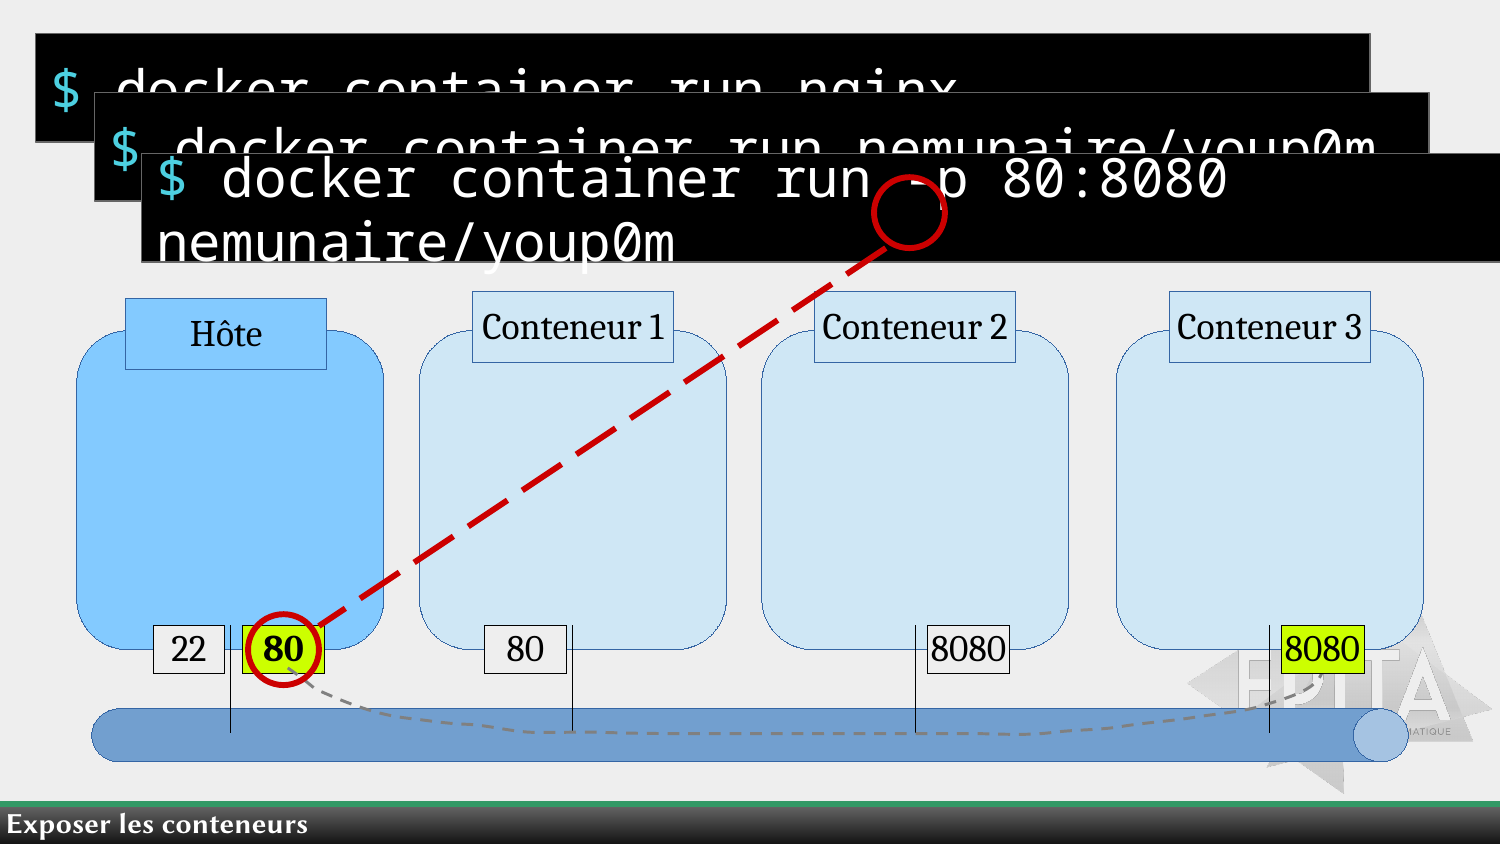

$ docker container run nginx
$ docker container run nemunaire/youp0m
$ docker container run -p 80:8080 nemunaire/youp0m
Conteneur 1
Conteneur 2
Conteneur 3
Hôte
22
80
80
8080
8080
# Exposer les conteneurs